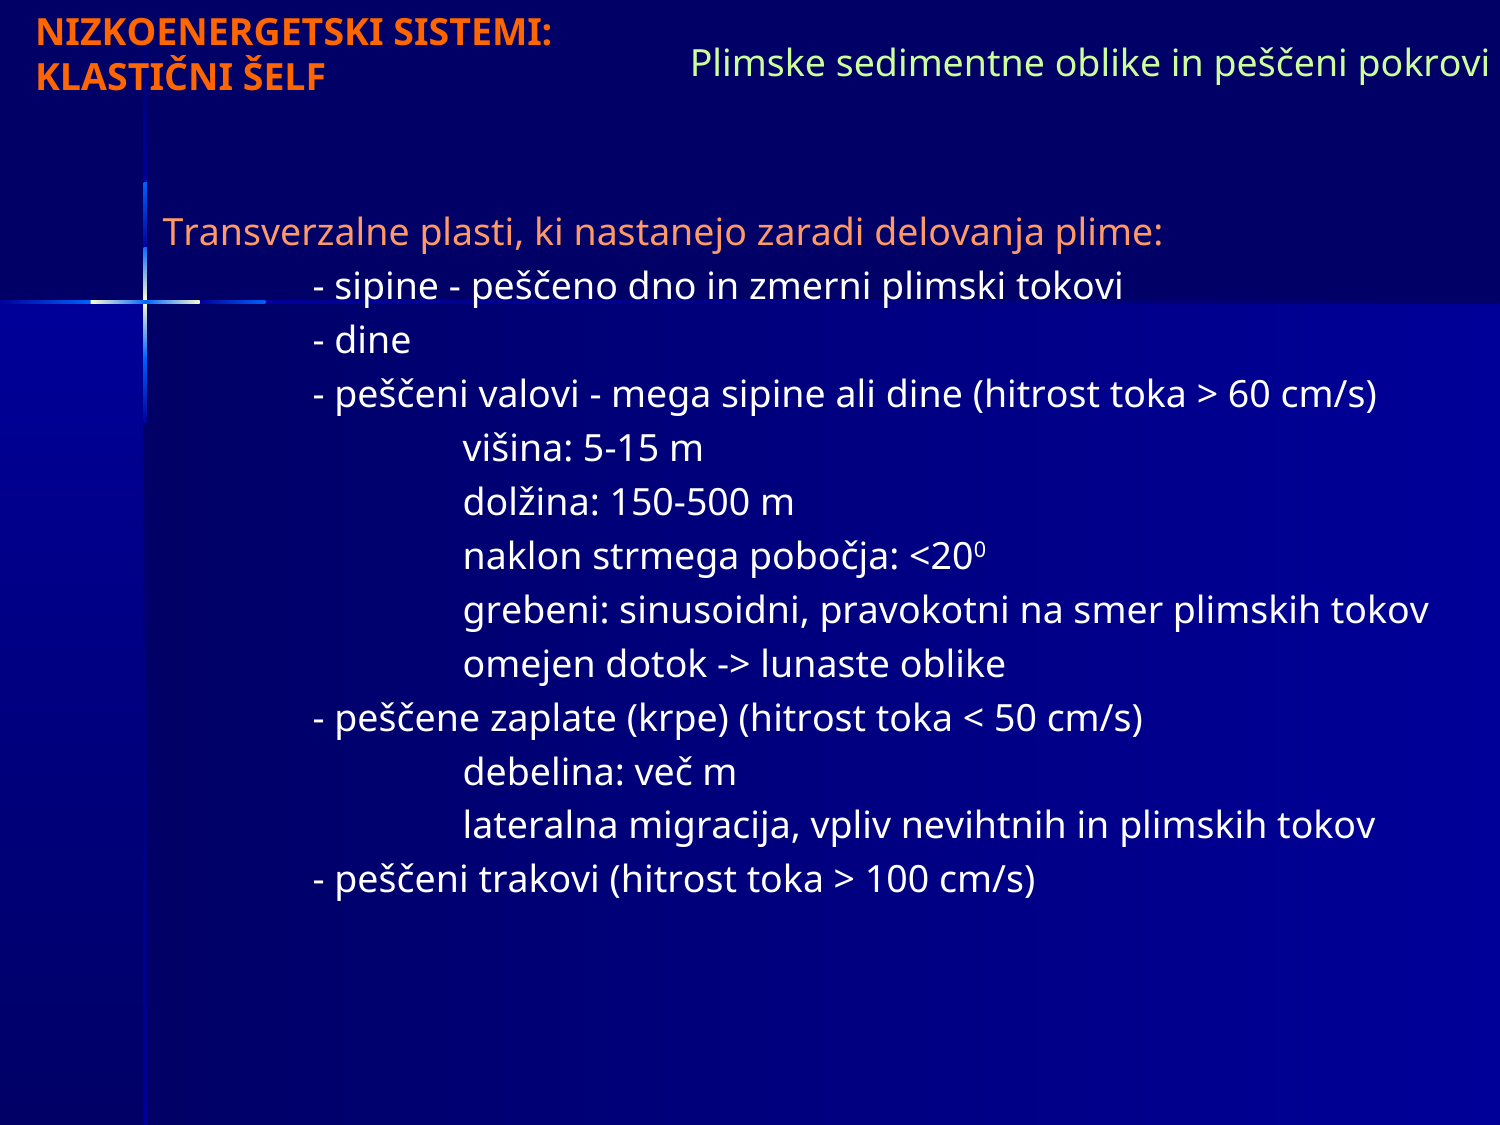

NIZKOENERGETSKI SISTEMI:
KLASTIČNI ŠELF
Plimske sedimentne oblike in peščeni pokrovi
Transverzalne plasti, ki nastanejo zaradi delovanja plime:
	- sipine - peščeno dno in zmerni plimski tokovi
	- dine
	- peščeni valovi - mega sipine ali dine (hitrost toka > 60 cm/s)
		višina: 5-15 m
		dolžina: 150-500 m
		naklon strmega pobočja: <200
		grebeni: sinusoidni, pravokotni na smer plimskih tokov
		omejen dotok -> lunaste oblike
	- peščene zaplate (krpe) (hitrost toka < 50 cm/s)
		debelina: več m
		lateralna migracija, vpliv nevihtnih in plimskih tokov
	- peščeni trakovi (hitrost toka > 100 cm/s)